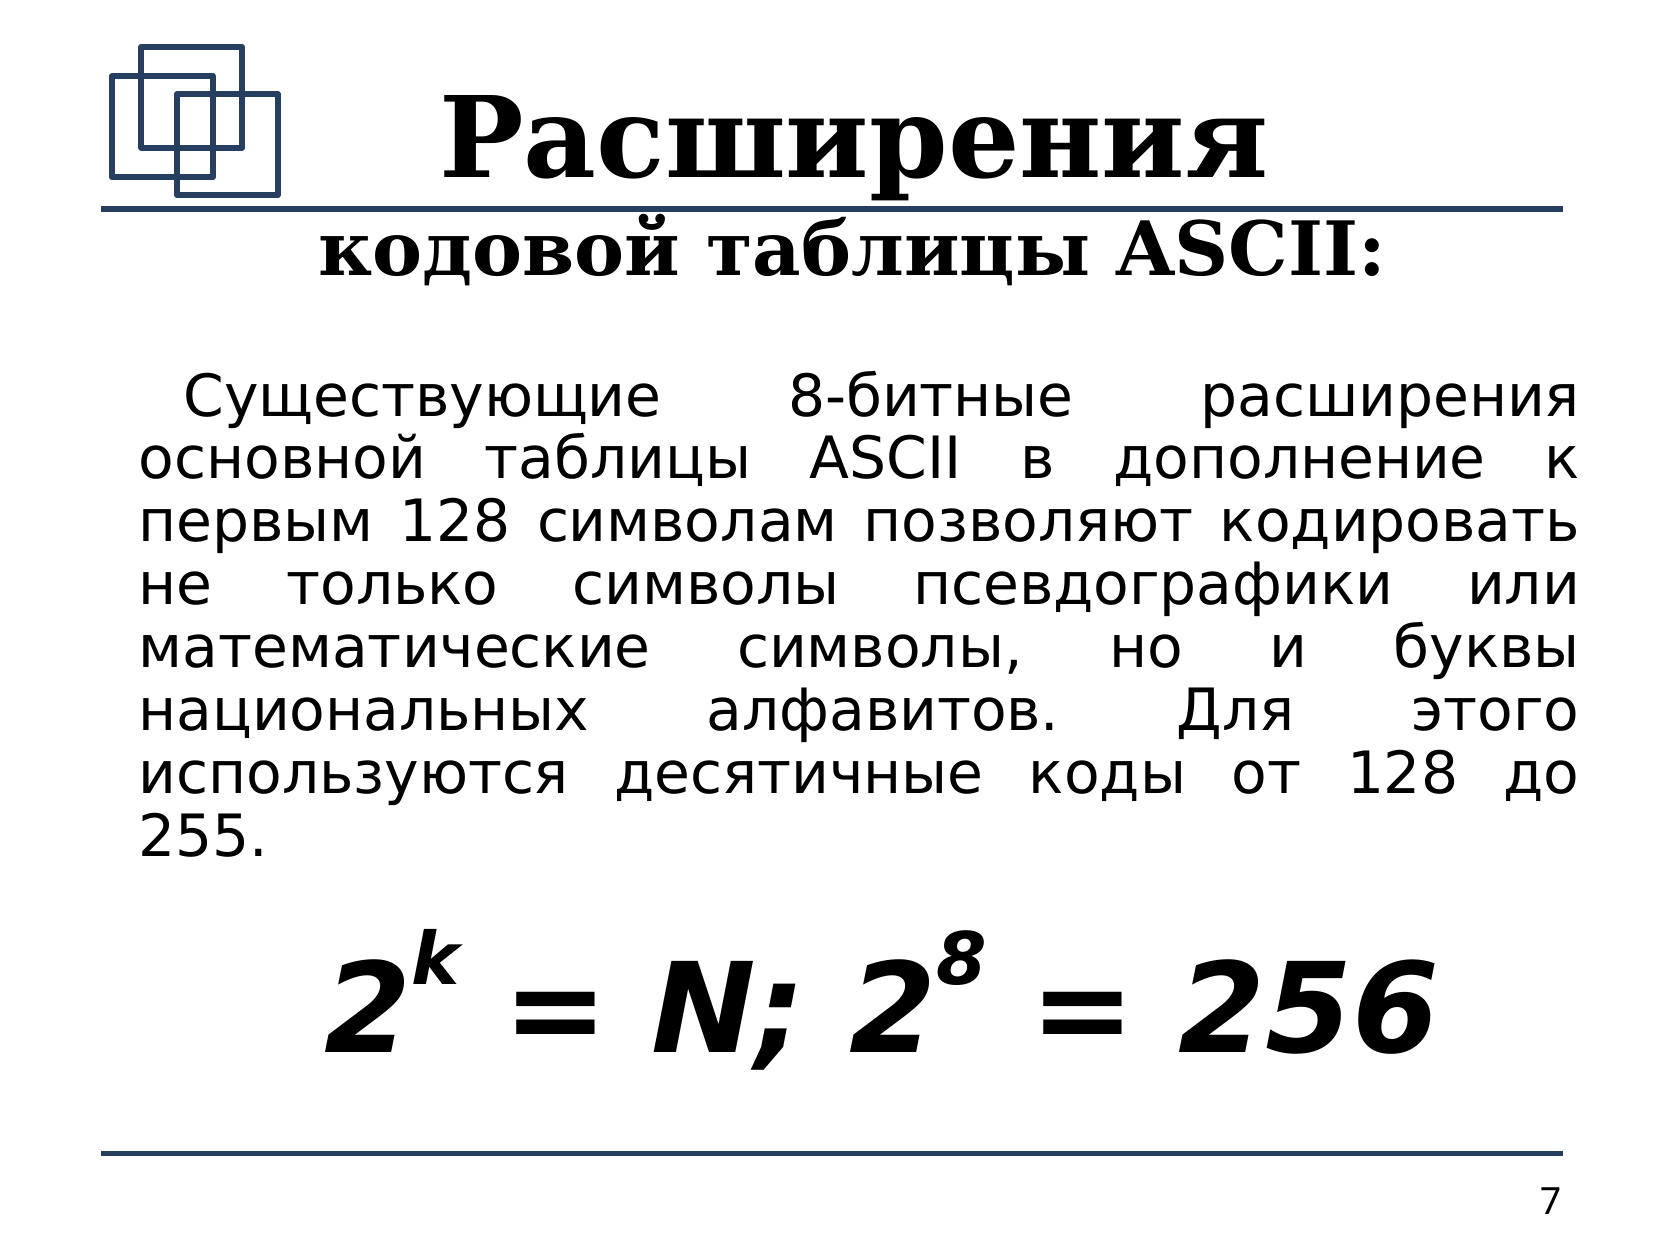

# Расширения кодовой таблицы ASCII:
Существующие 8-битные расширения основной таблицы ASCII в дополнение к первым 128 символам позволяют кодировать не только символы псевдографики или математические символы, но и буквы национальных алфавитов. Для этого используются десятичные коды от 128 до 255.
2k = N; 28 = 256